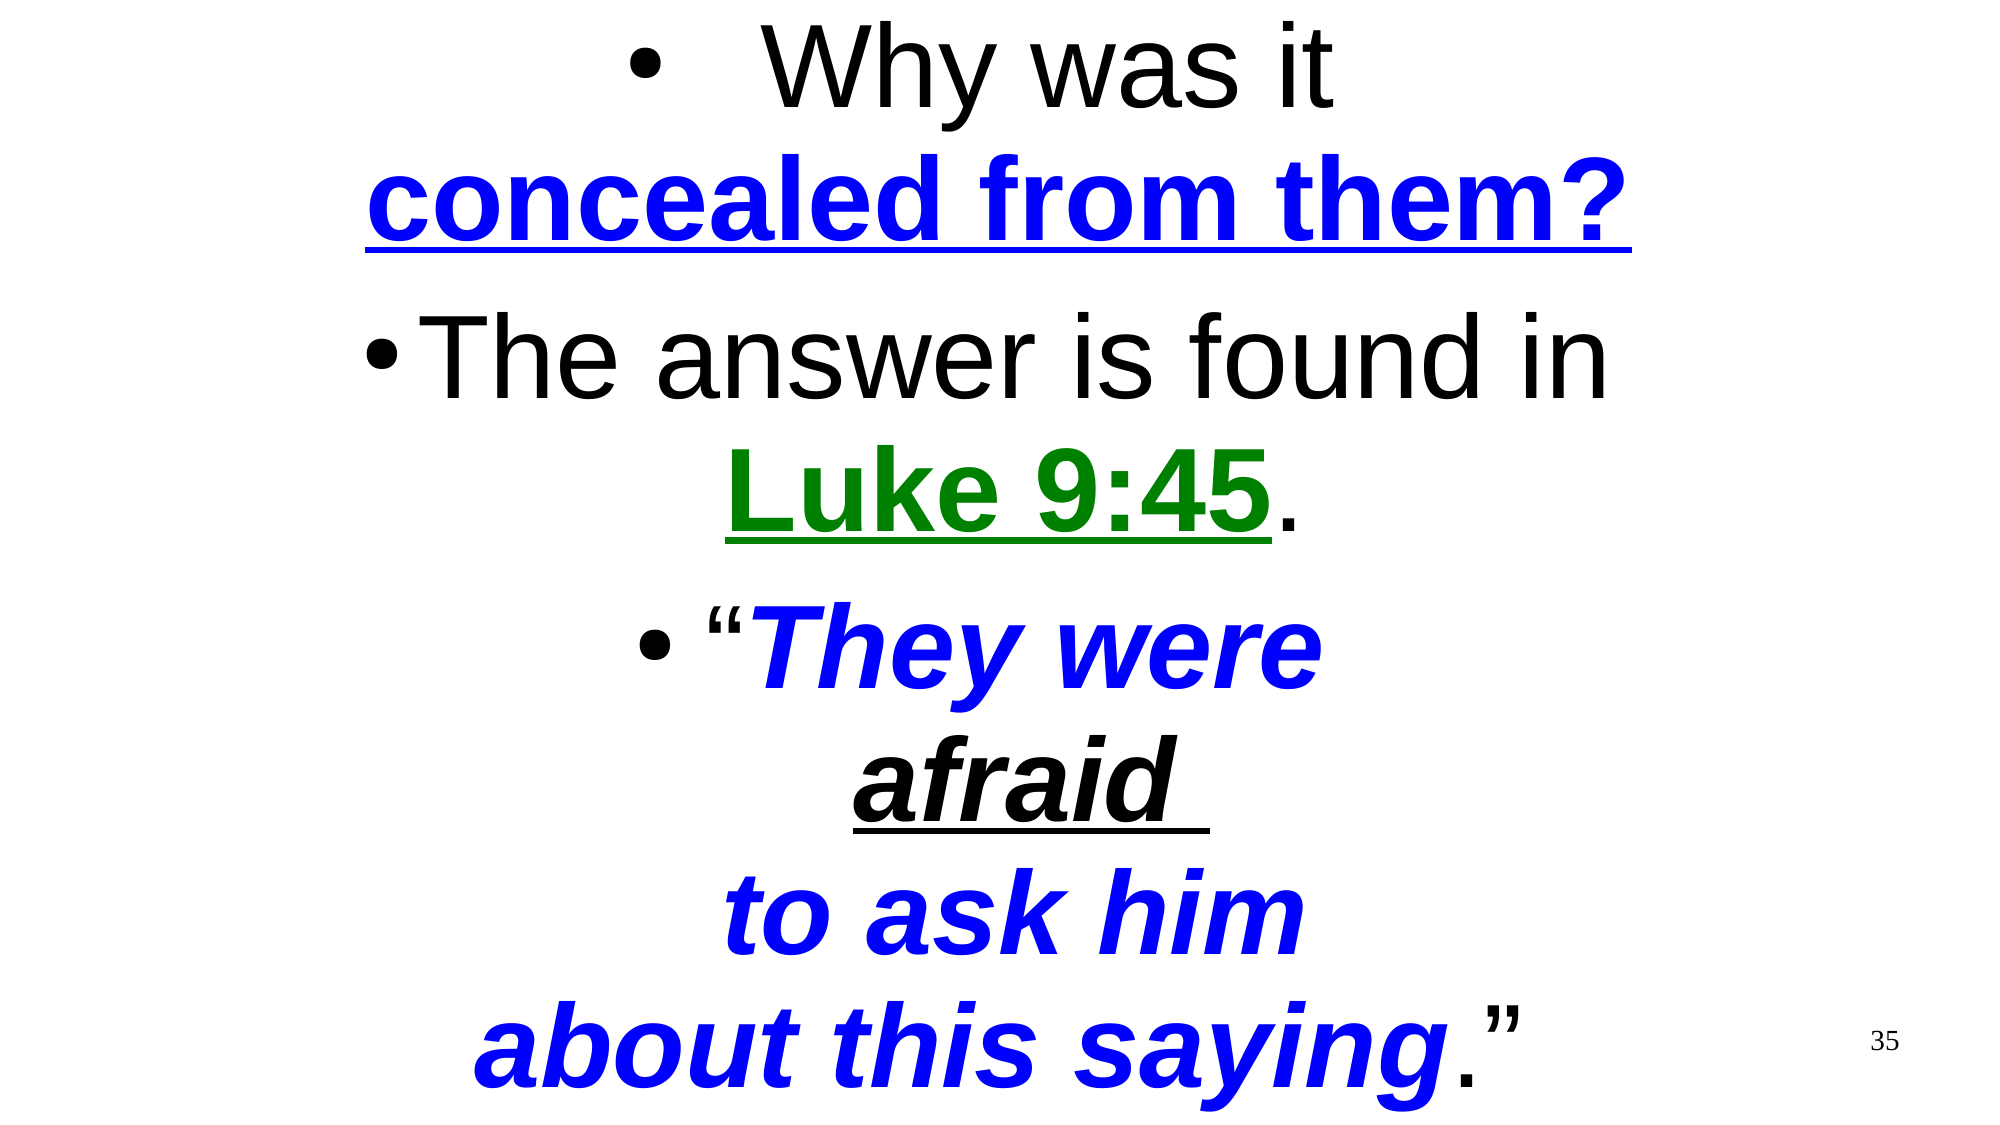

# Why was it concealed from them?
The answer is found in
Luke 9:45.
“They were
afraid
to ask him
about this saying.”
35